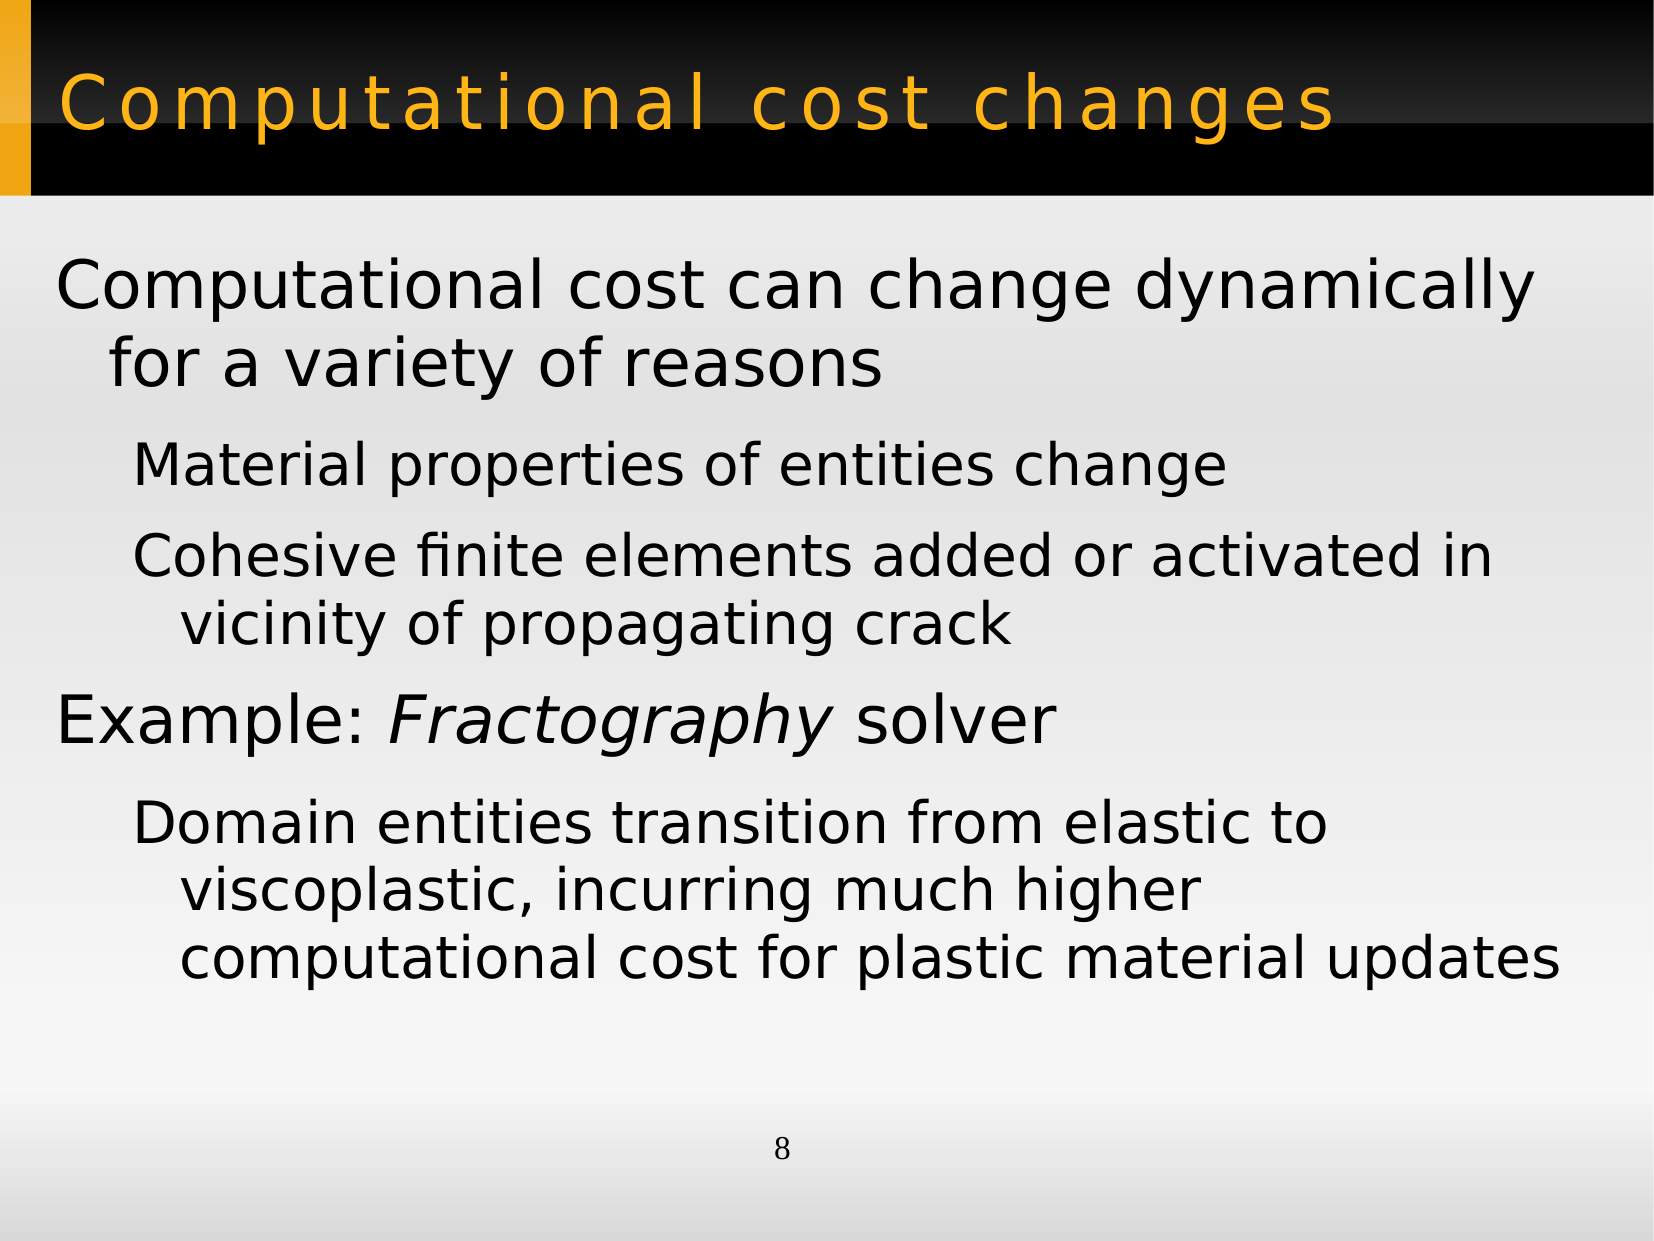

# Computational cost changes
Computational cost can change dynamically for a variety of reasons
Material properties of entities change
Cohesive finite elements added or activated in vicinity of propagating crack
Example: Fractography solver
Domain entities transition from elastic to viscoplastic, incurring much higher computational cost for plastic material updates
8